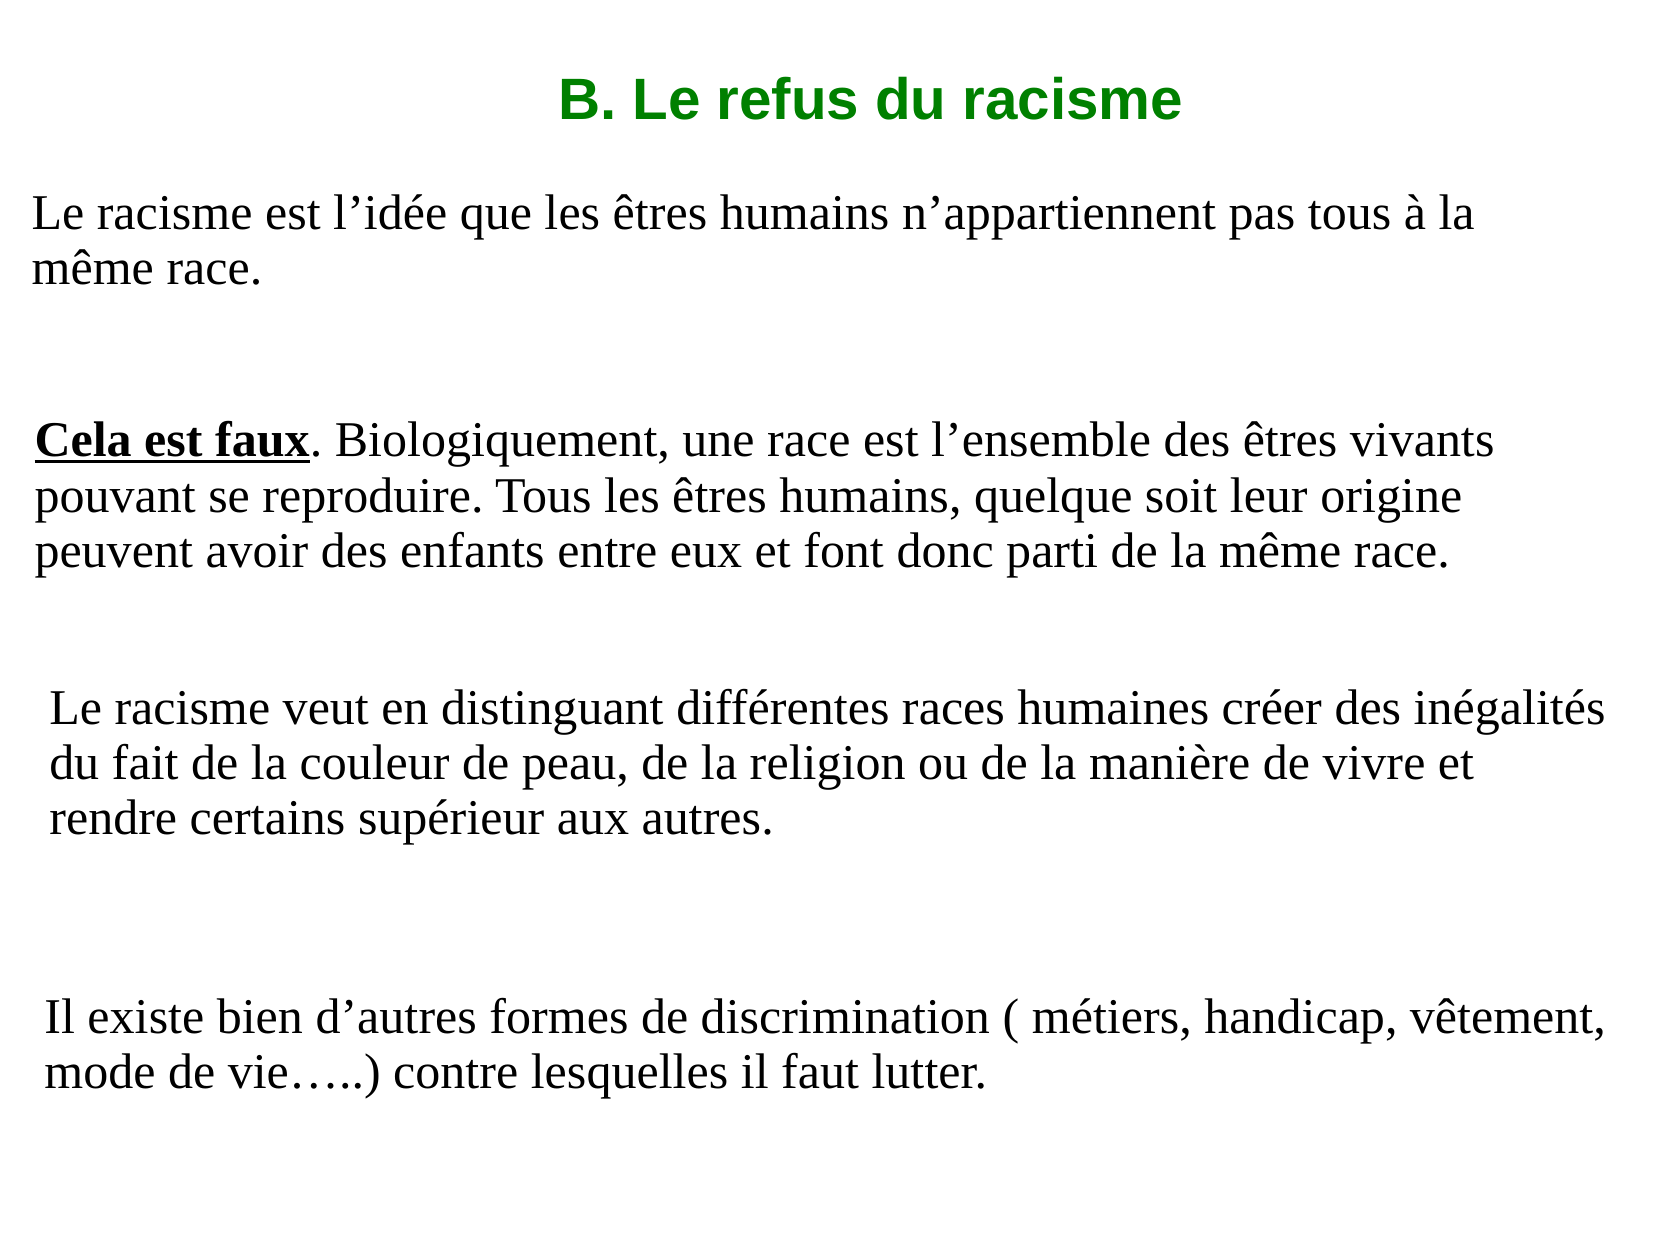

B. Le refus du racisme
Le racisme est l’idée que les êtres humains n’appartiennent pas tous à la même race.
Cela est faux. Biologiquement, une race est l’ensemble des êtres vivants pouvant se reproduire. Tous les êtres humains, quelque soit leur origine peuvent avoir des enfants entre eux et font donc parti de la même race.
Le racisme veut en distinguant différentes races humaines créer des inégalités du fait de la couleur de peau, de la religion ou de la manière de vivre et rendre certains supérieur aux autres.
Il existe bien d’autres formes de discrimination ( métiers, handicap, vêtement, mode de vie…..) contre lesquelles il faut lutter.